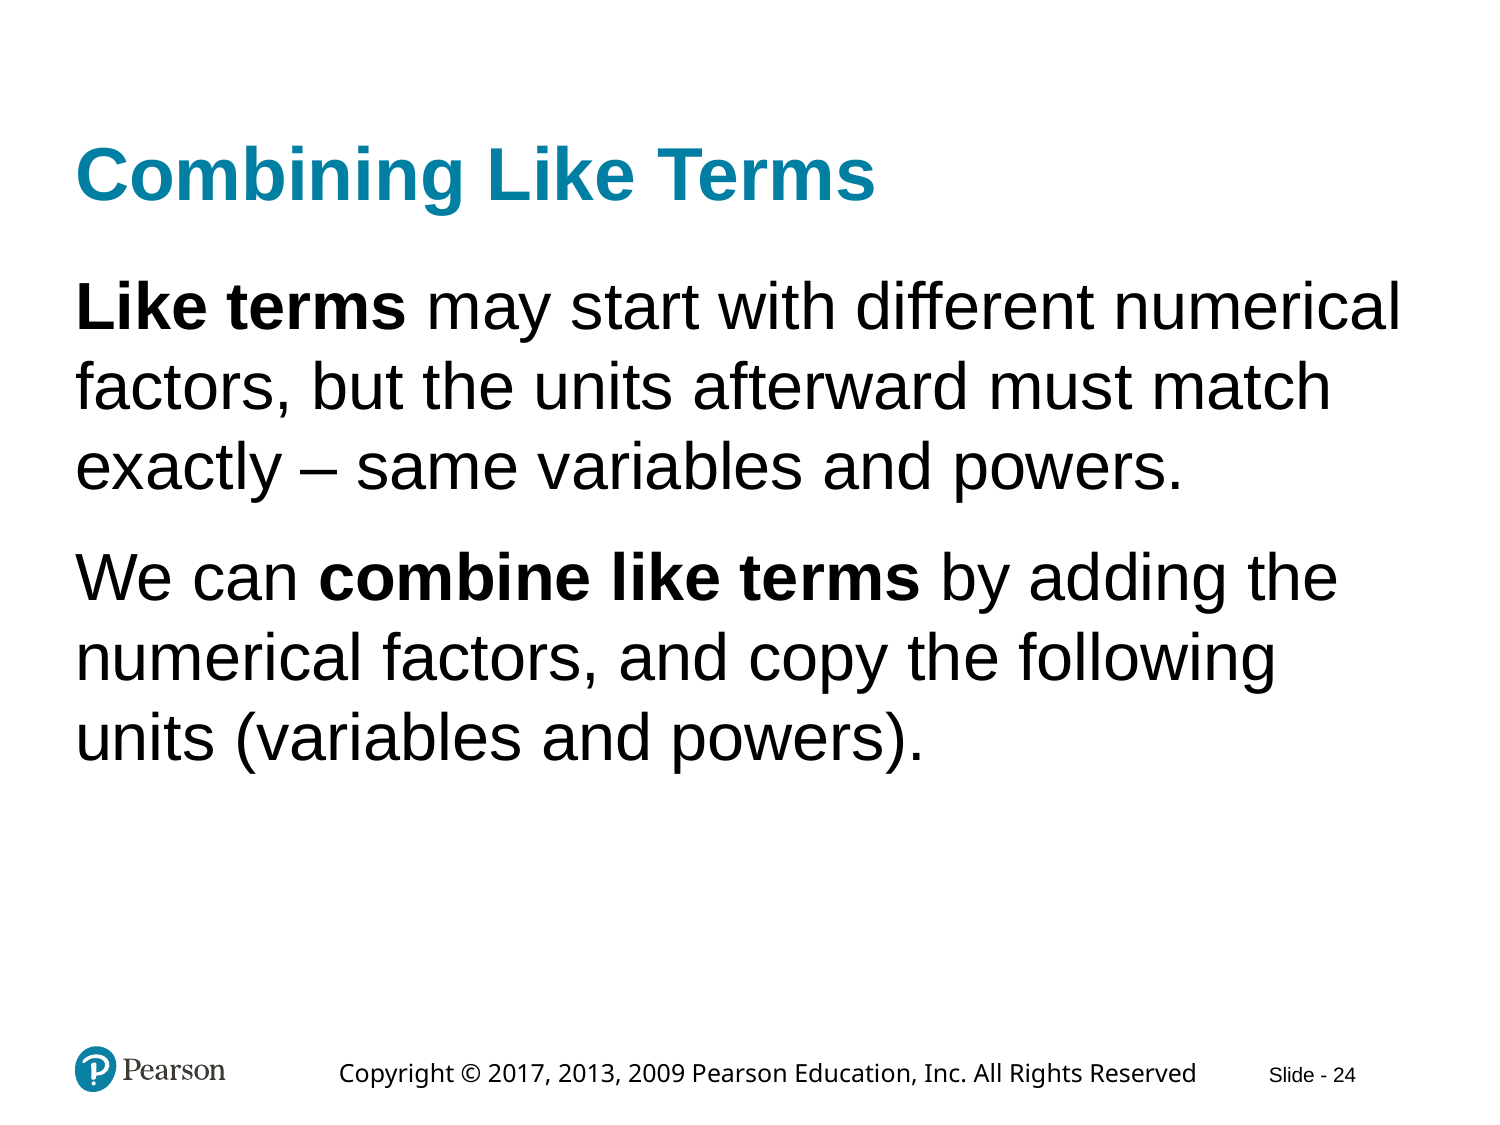

# Combining Like Terms
Like terms may start with different numerical factors, but the units afterward must match exactly – same variables and powers.
We can combine like terms by adding the numerical factors, and copy the following units (variables and powers).